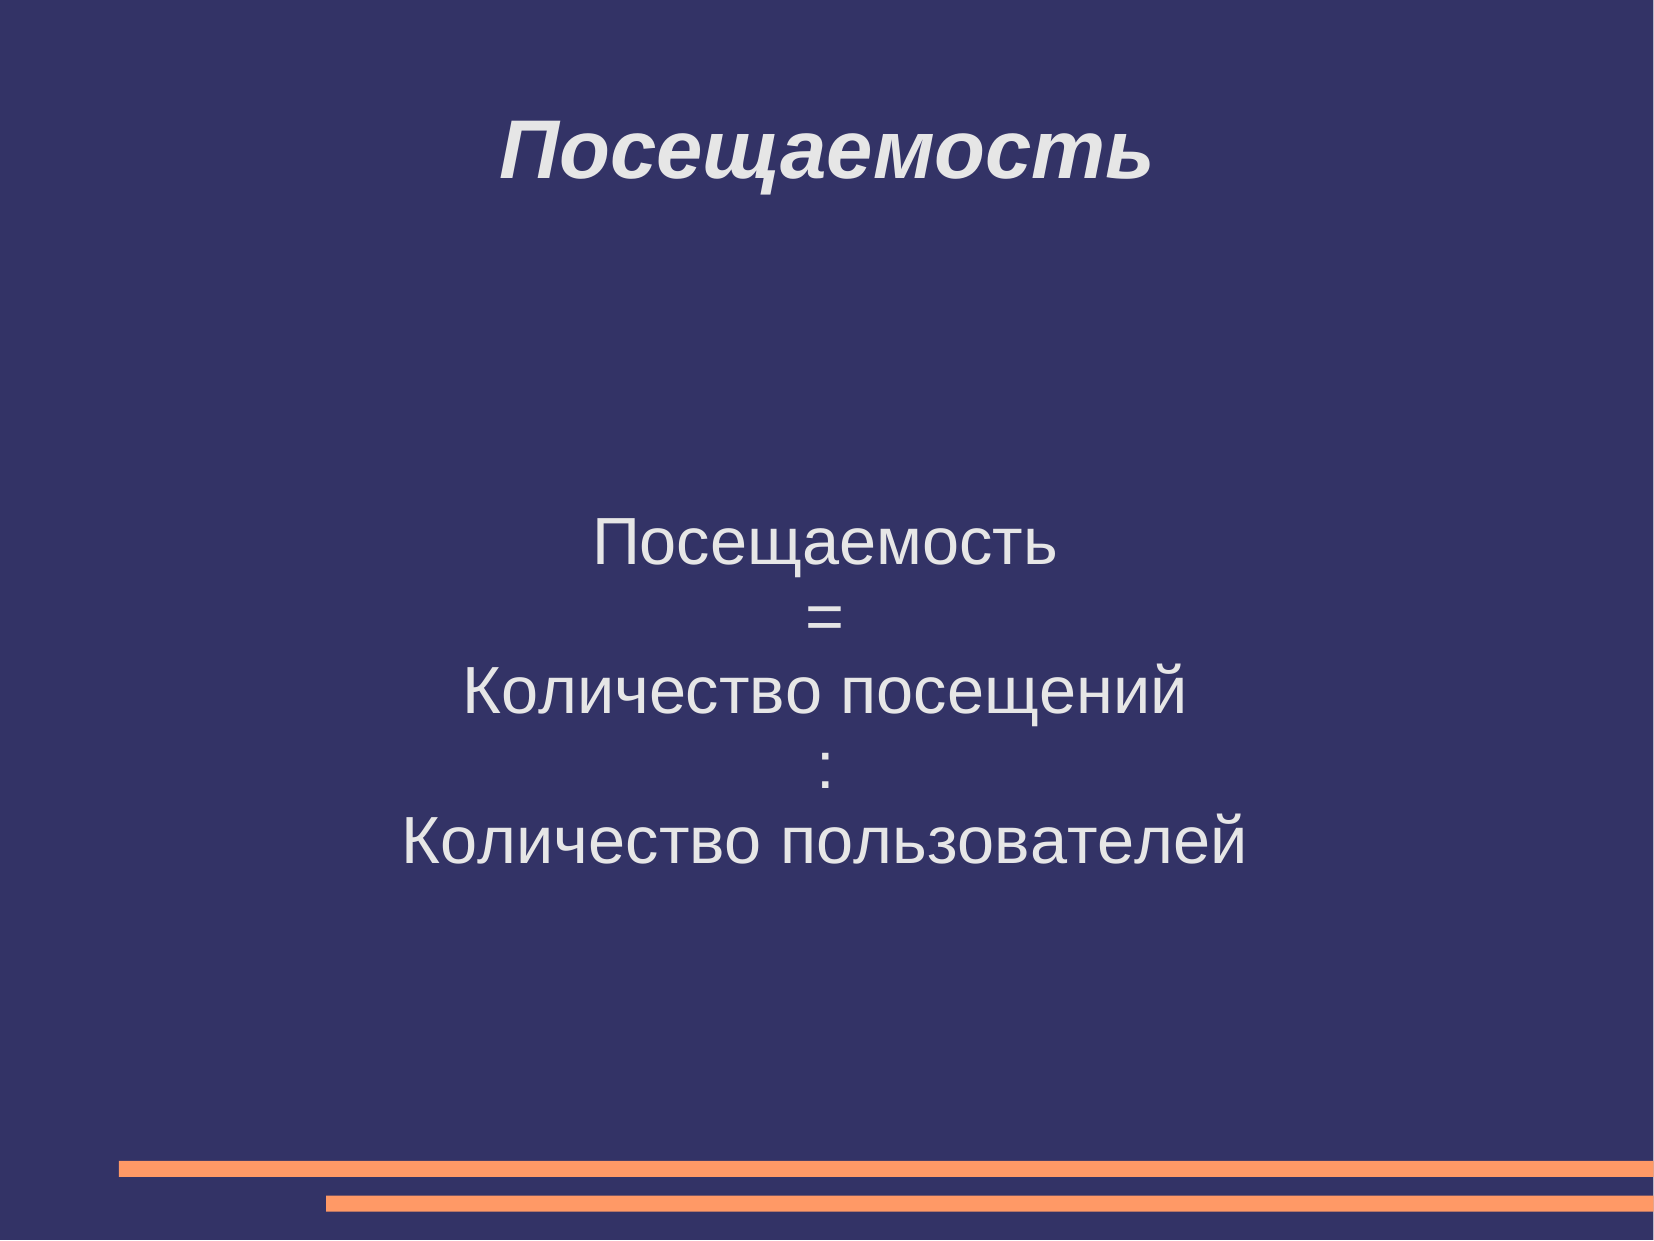

# Посещаемость
Посещаемость
=
Количество посещений
:
Количество пользователей